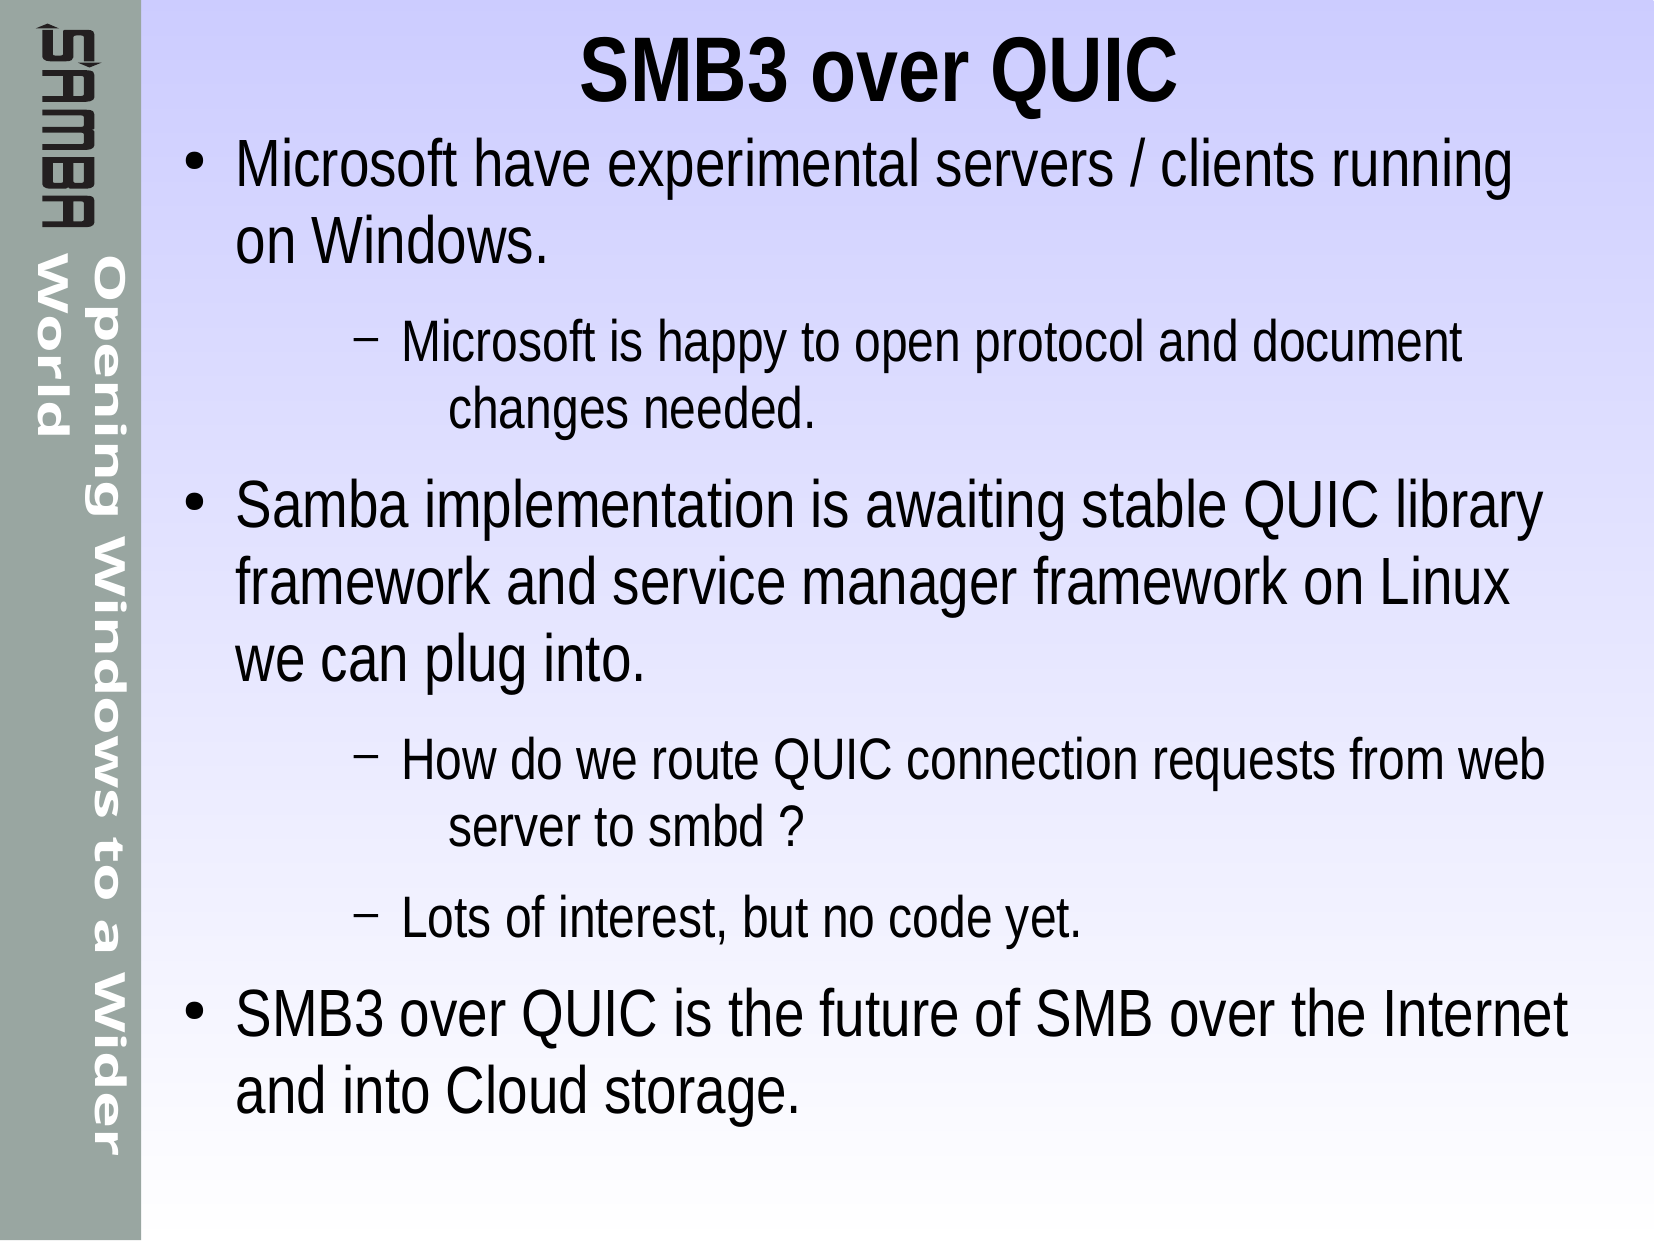

# SMB3 over QUIC
Microsoft have experimental servers / clients running on Windows.
Microsoft is happy to open protocol and document changes needed.
Samba implementation is awaiting stable QUIC library framework and service manager framework on Linux we can plug into.
How do we route QUIC connection requests from web server to smbd ?
Lots of interest, but no code yet.
SMB3 over QUIC is the future of SMB over the Internet and into Cloud storage.